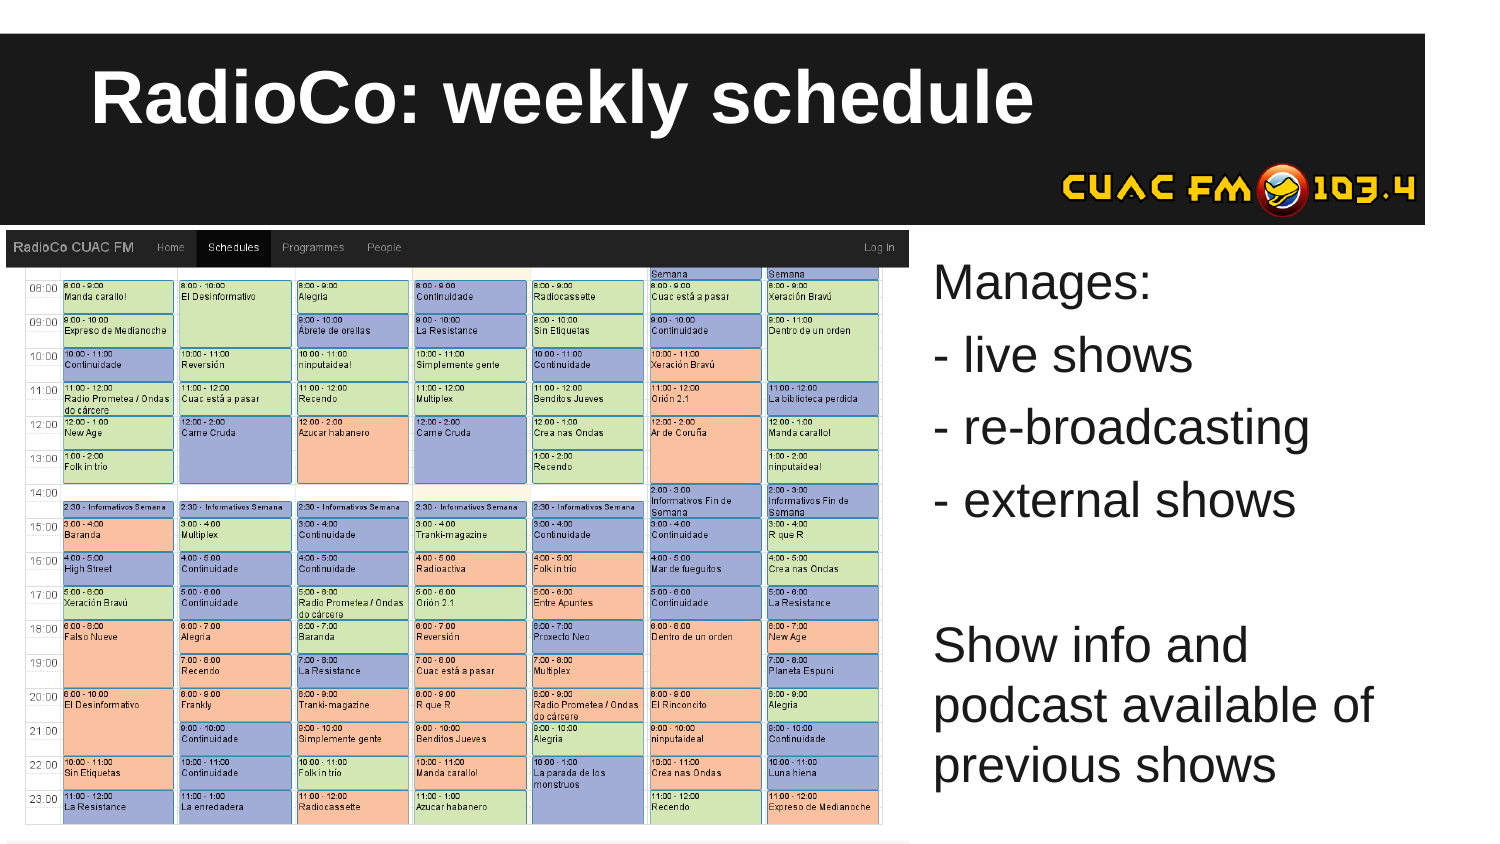

# RadioCo: weekly schedule
Manages:
- live shows
- re-broadcasting
- external shows
Show info and podcast available of previous shows